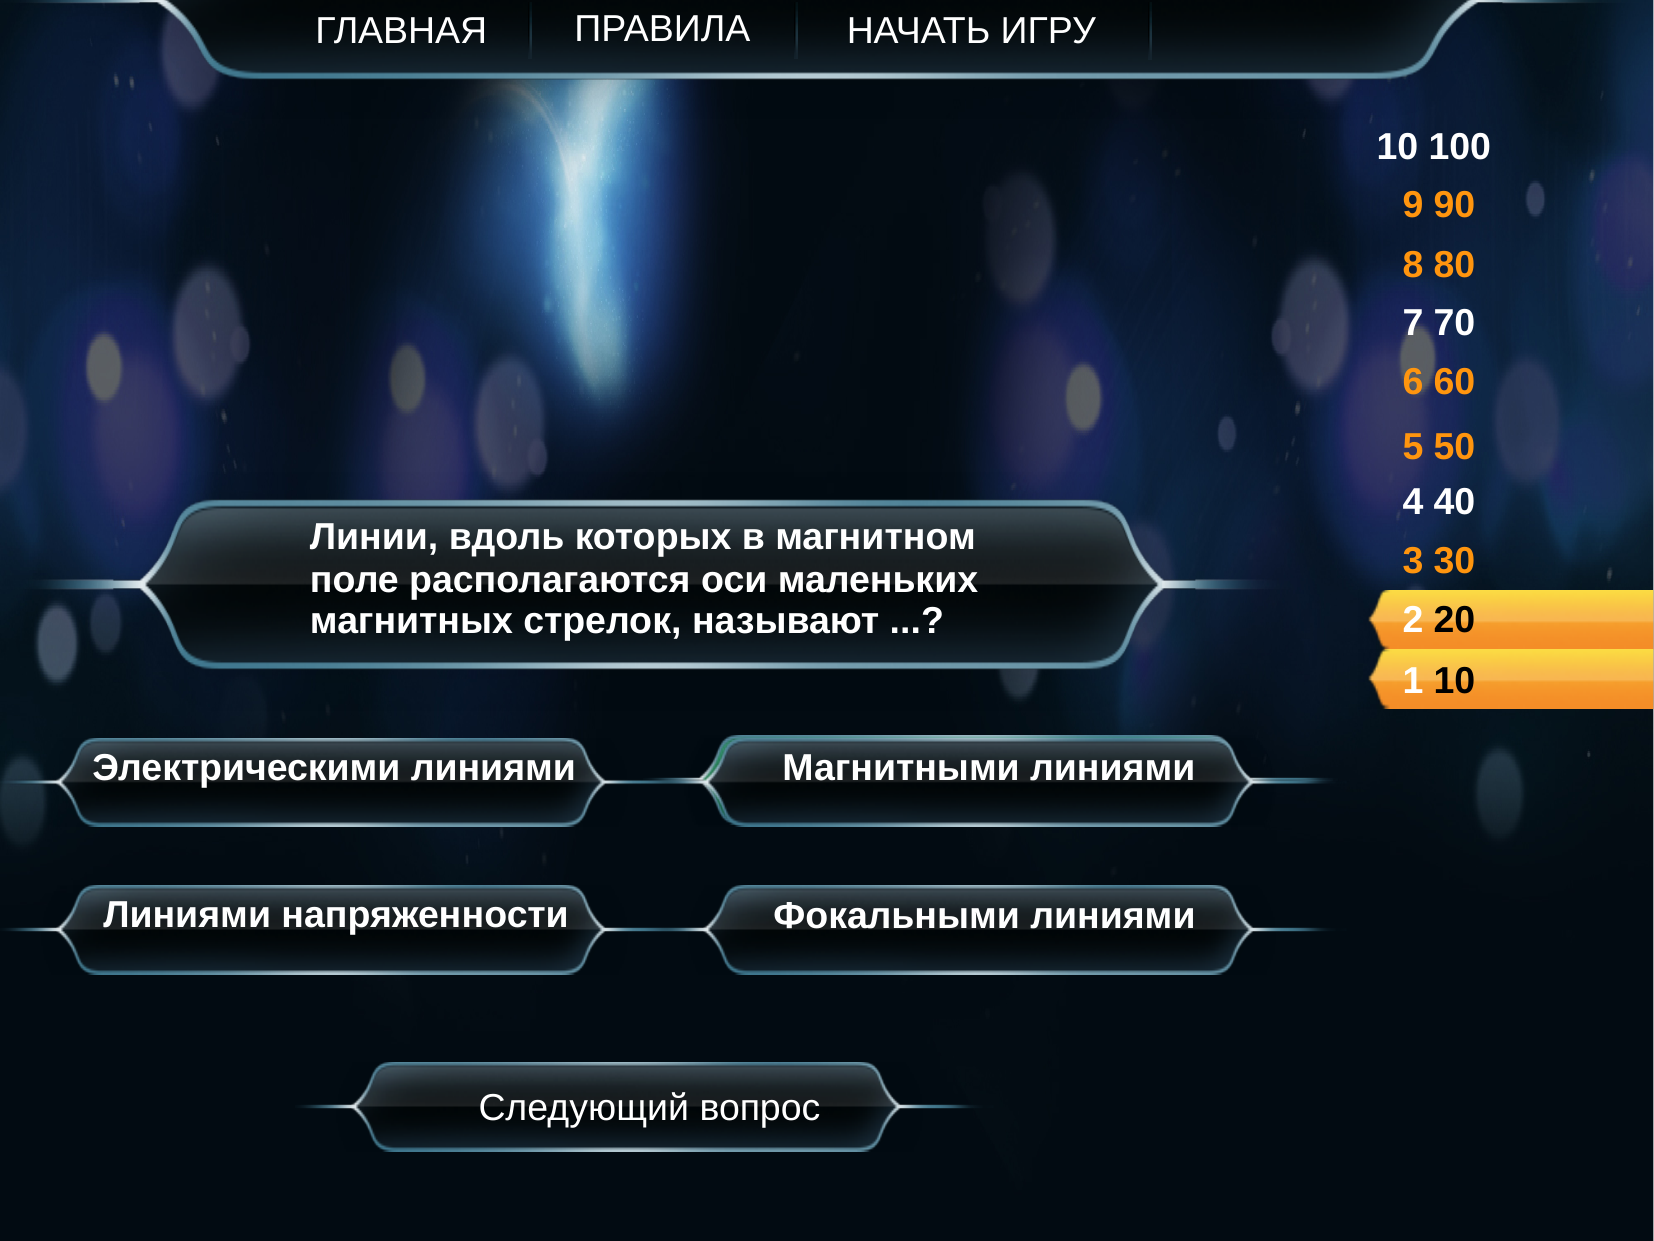

ПРАВИЛА
ГЛАВНАЯ
НАЧАТЬ ИГРУ
10 100
9 90
8 80
7 70
6 60
5 50
4 40
Линии, вдоль которых в магнитном поле располагаются оси маленьких магнитных стрелок, называют ...?
3 30
2 20
2 20
2 20
1 10
1 10
Электрическими линиями
Магнитными линиями
Линиями напряженности
Фокальными линиями
Следующий вопрос